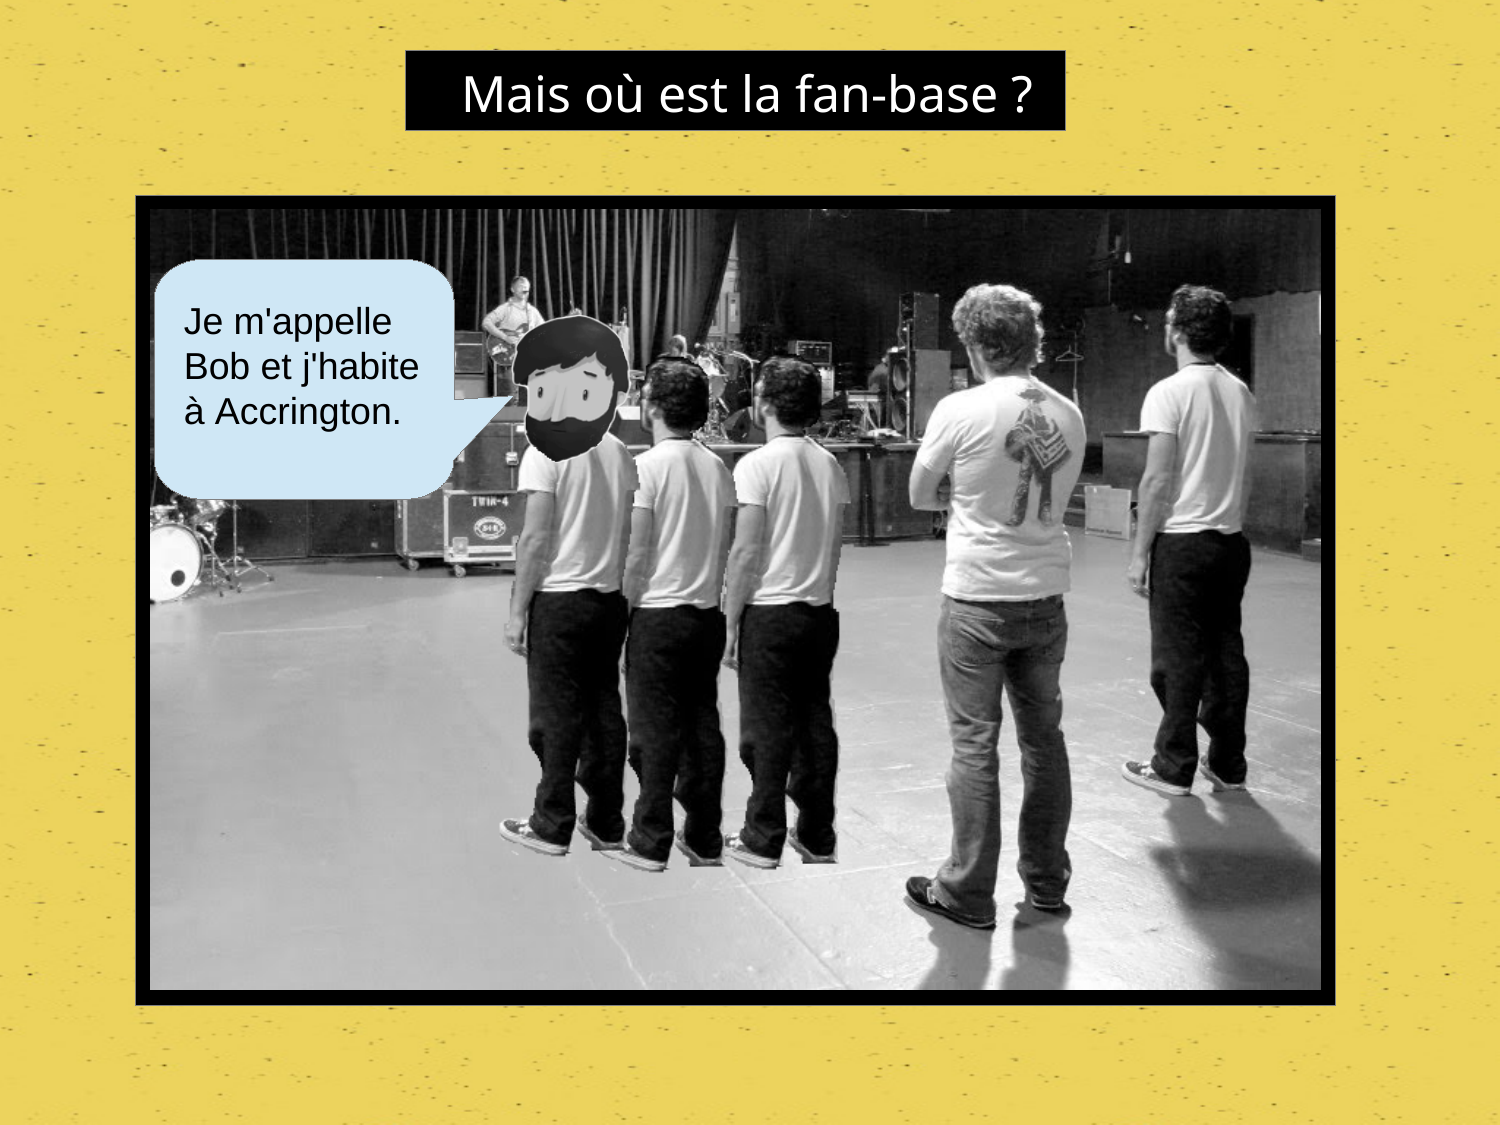

Mais où est la fan-base ?
Je m'appelle
Bob et j'habite
à Accrington.
#